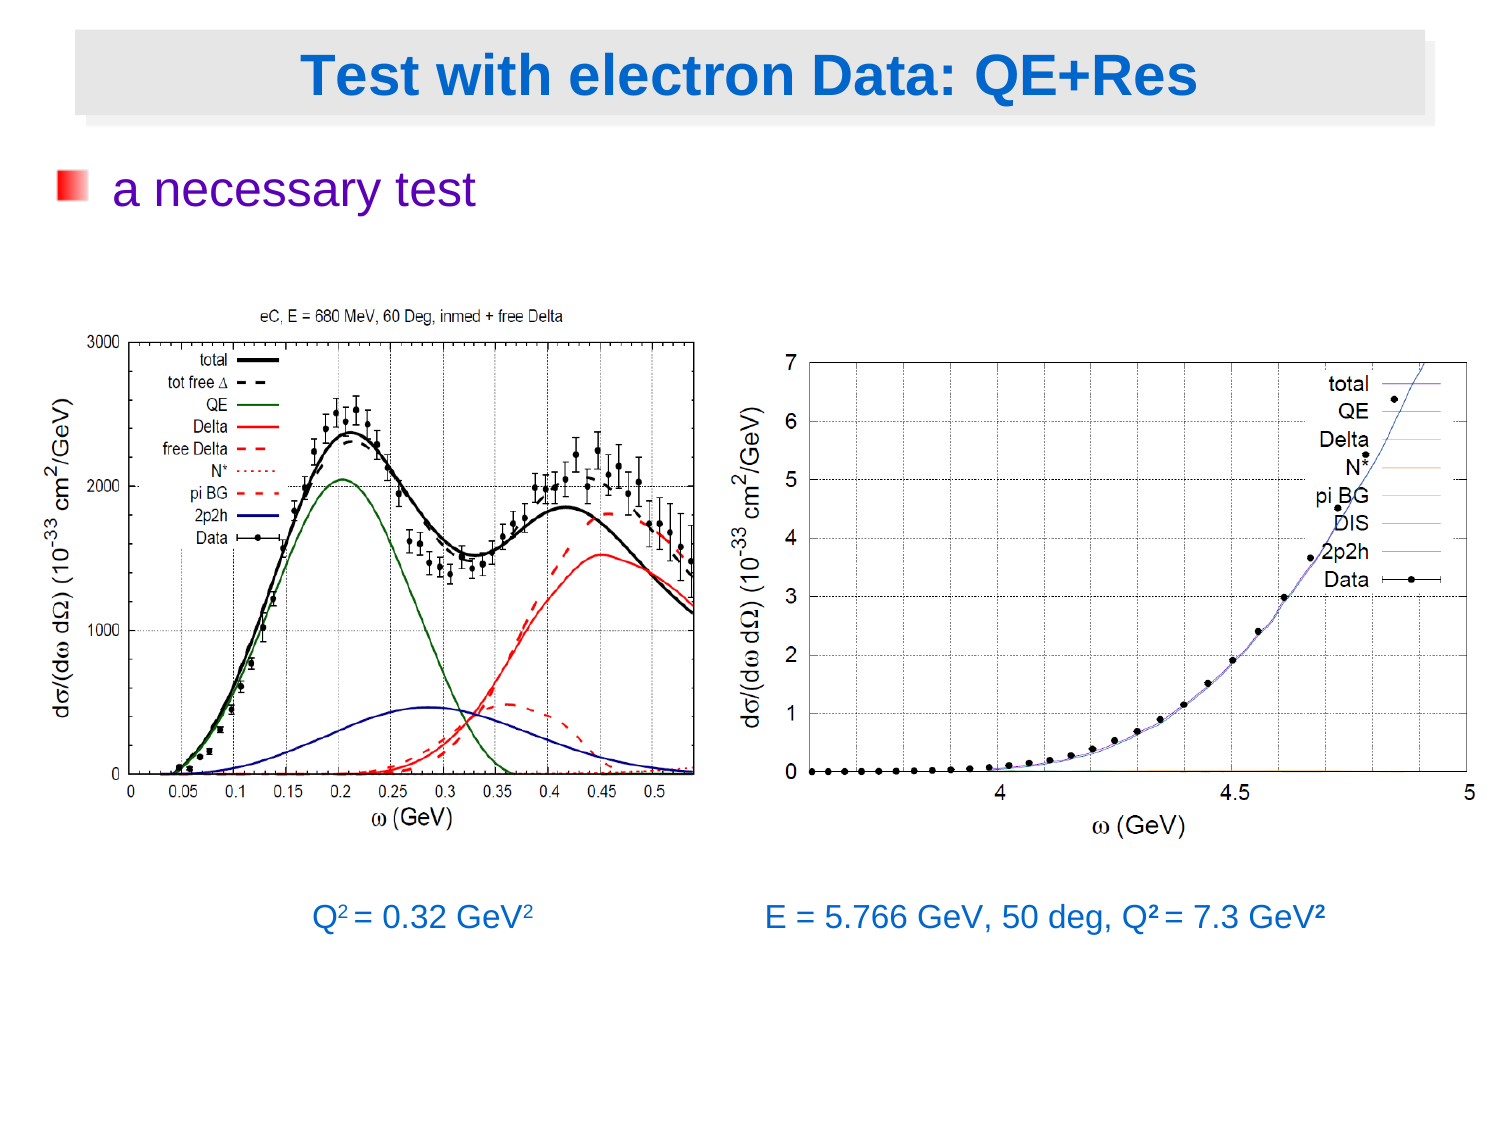

# Test with electron Data: QE+Res
a necessary test
Q2 = 0.32 GeV2
E = 5.766 GeV, 50 deg, Q2 = 7.3 GeV2